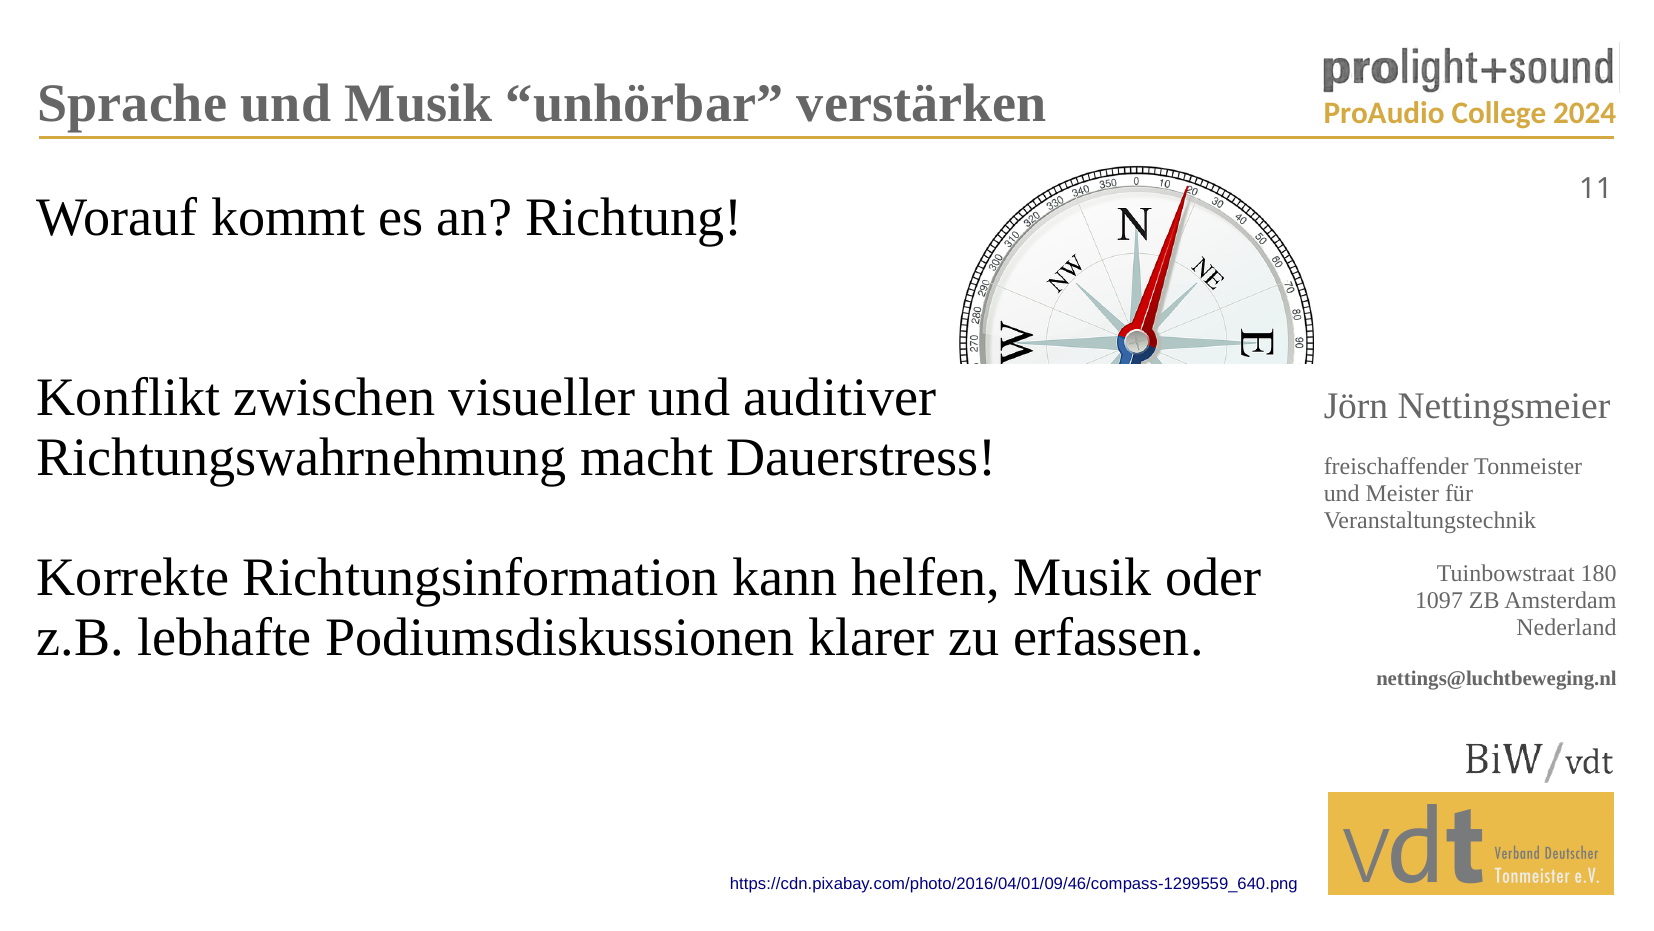

Sprache und Musik “unhörbar” verstärken
11
# Worauf kommt es an? Richtung!
Konflikt zwischen visueller und auditiver
Richtungswahrnehmung macht Dauerstress!
Korrekte Richtungsinformation kann helfen, Musik oder
z.B. lebhafte Podiumsdiskussionen klarer zu erfassen.
https://cdn.pixabay.com/photo/2016/04/01/09/46/compass-1299559_640.png